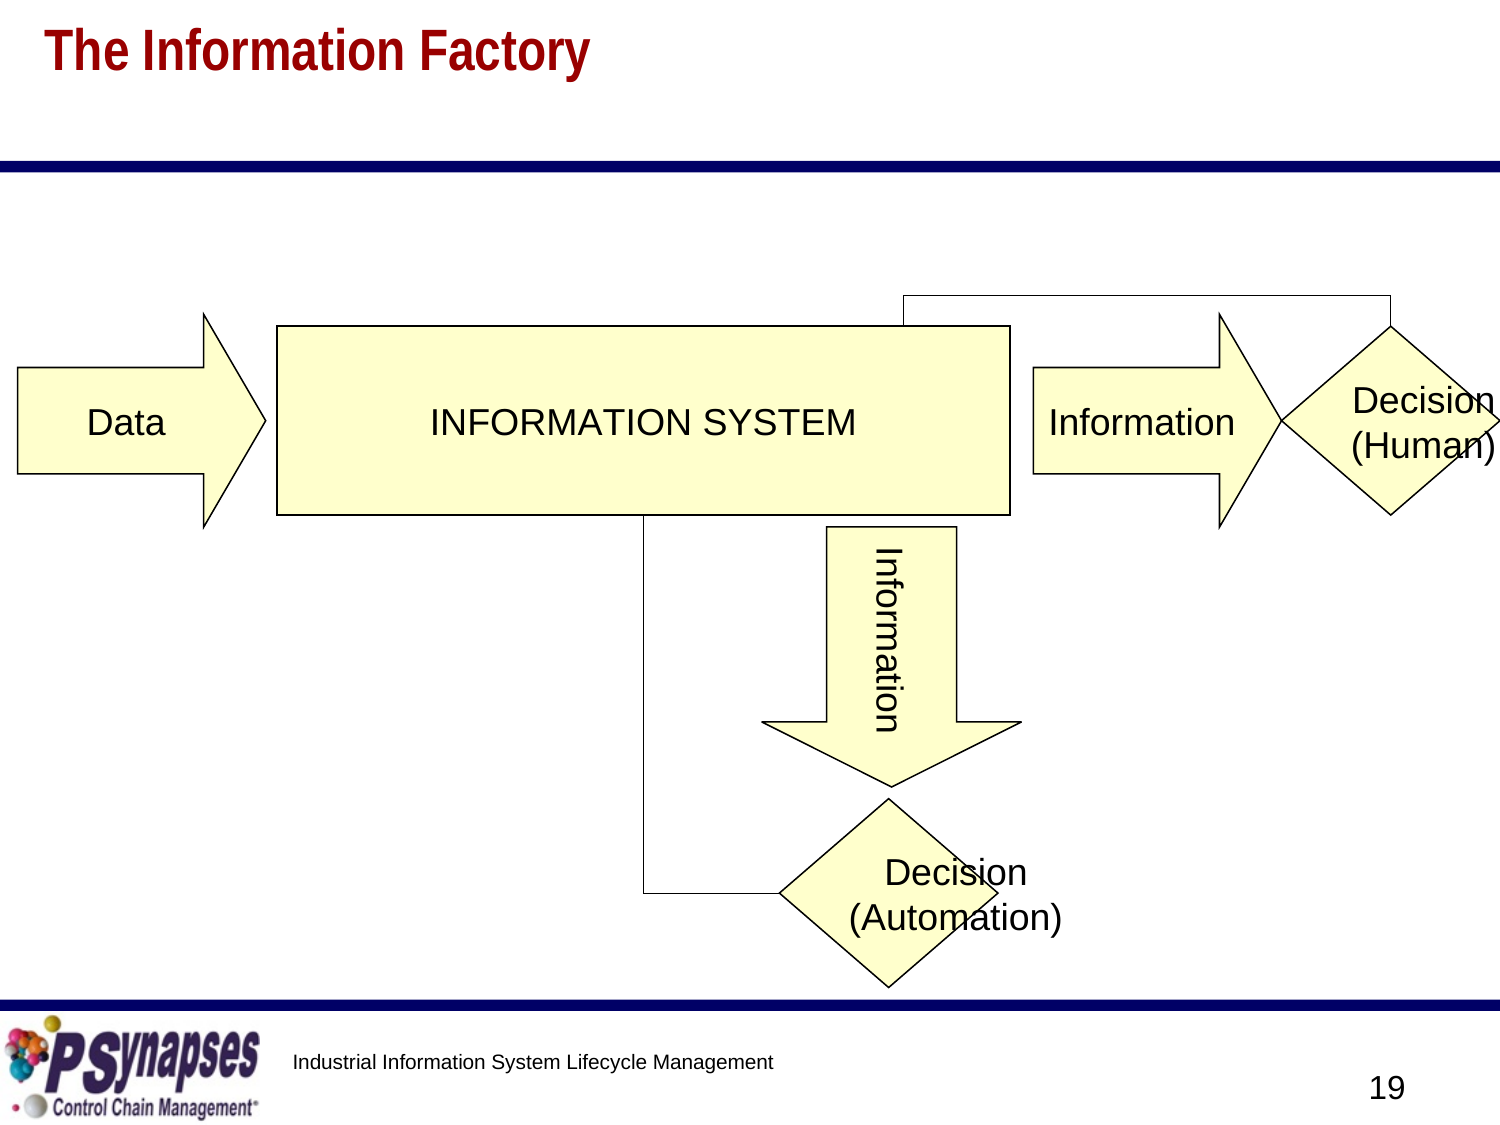

# The Information Factory
Data
Information
INFORMATION SYSTEM
Decision
(Human)
Information
Decision
(Automation)